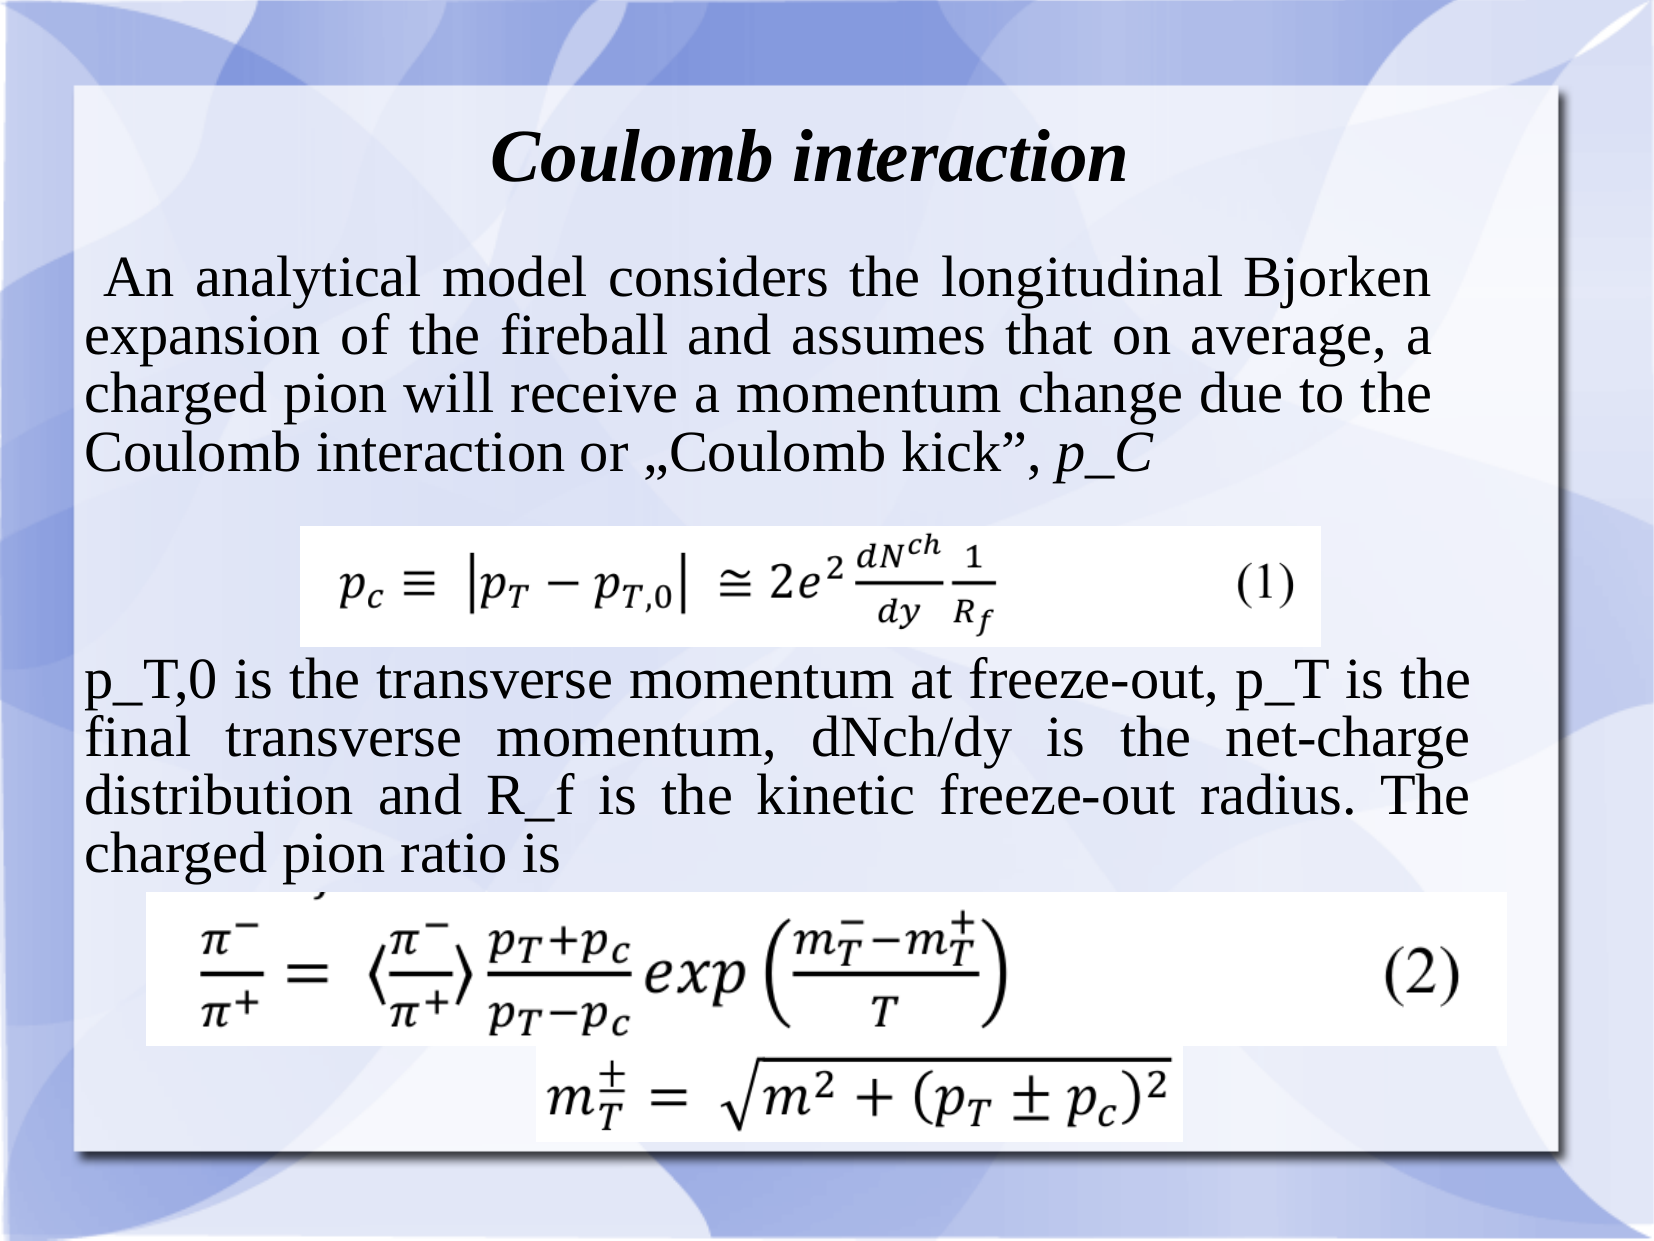

# Coulomb interaction
 An analytical model considers the longitudinal Bjorken expansion of the fireball and assumes that on average, a charged pion will receive a momentum change due to the Coulomb interaction or „Coulomb kick”, p_C
p_T,0 is the transverse momentum at freeze-out, p_T is the final transverse momentum, dNch/dy is the net-charge distribution and R_f is the kinetic freeze-out radius. The charged pion ratio is